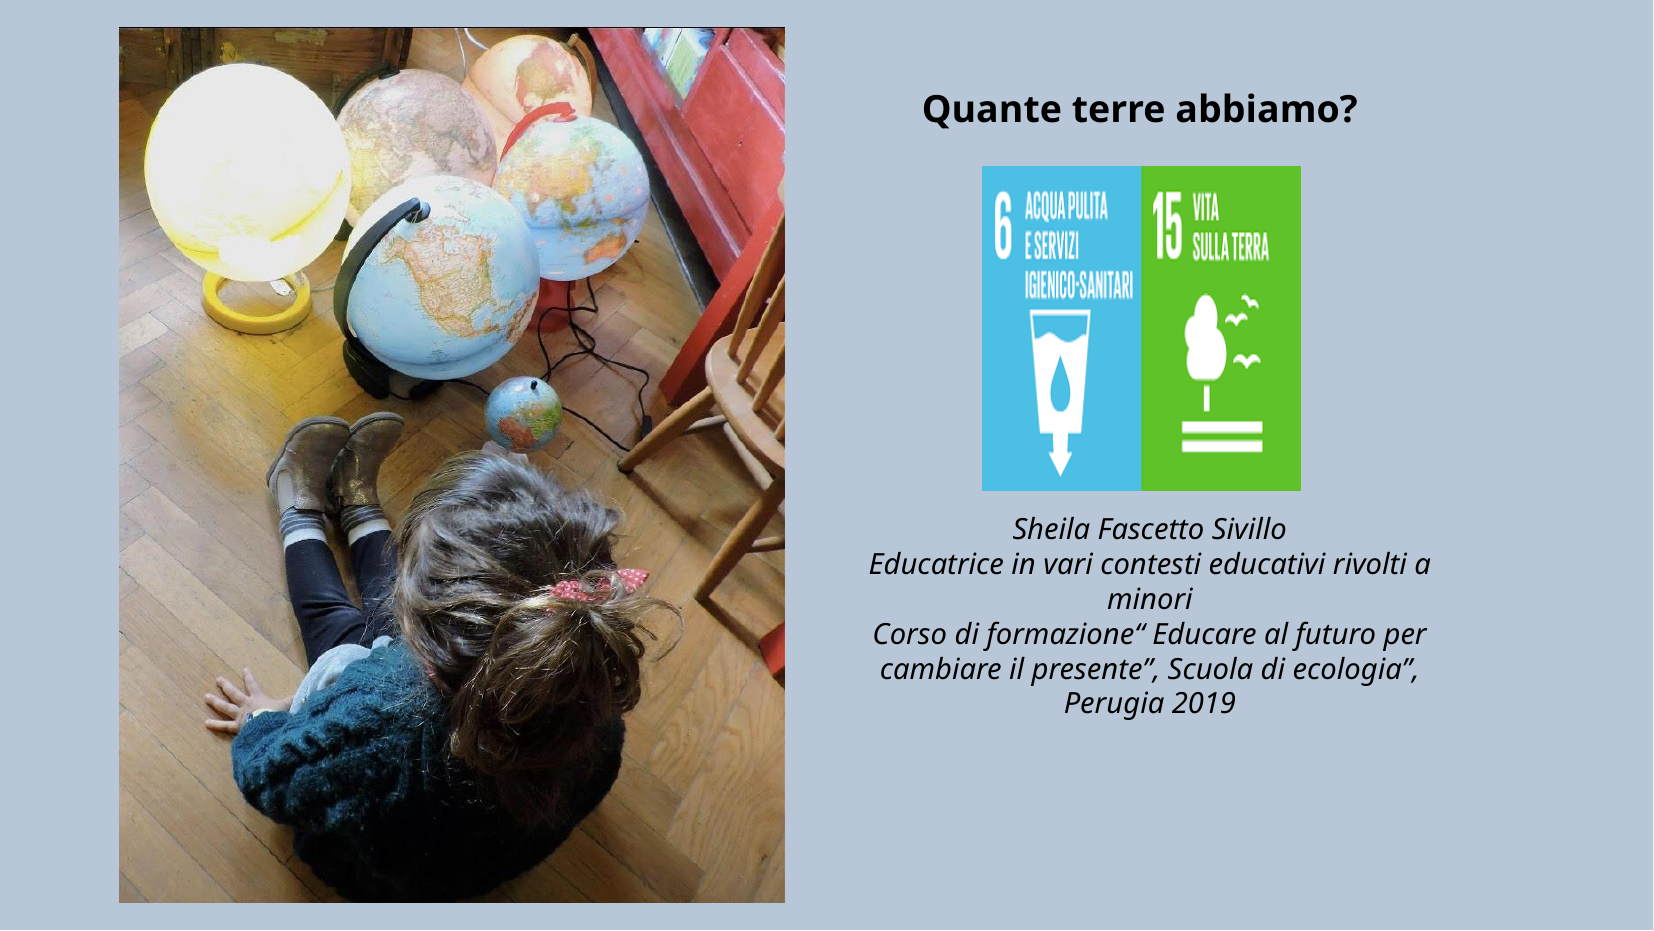

Quante terre abbiamo?
Sheila Fascetto Sivillo
Educatrice in vari contesti educativi rivolti a minori
Corso di formazione“ Educare al futuro per cambiare il presente”, Scuola di ecologia”, Perugia 2019